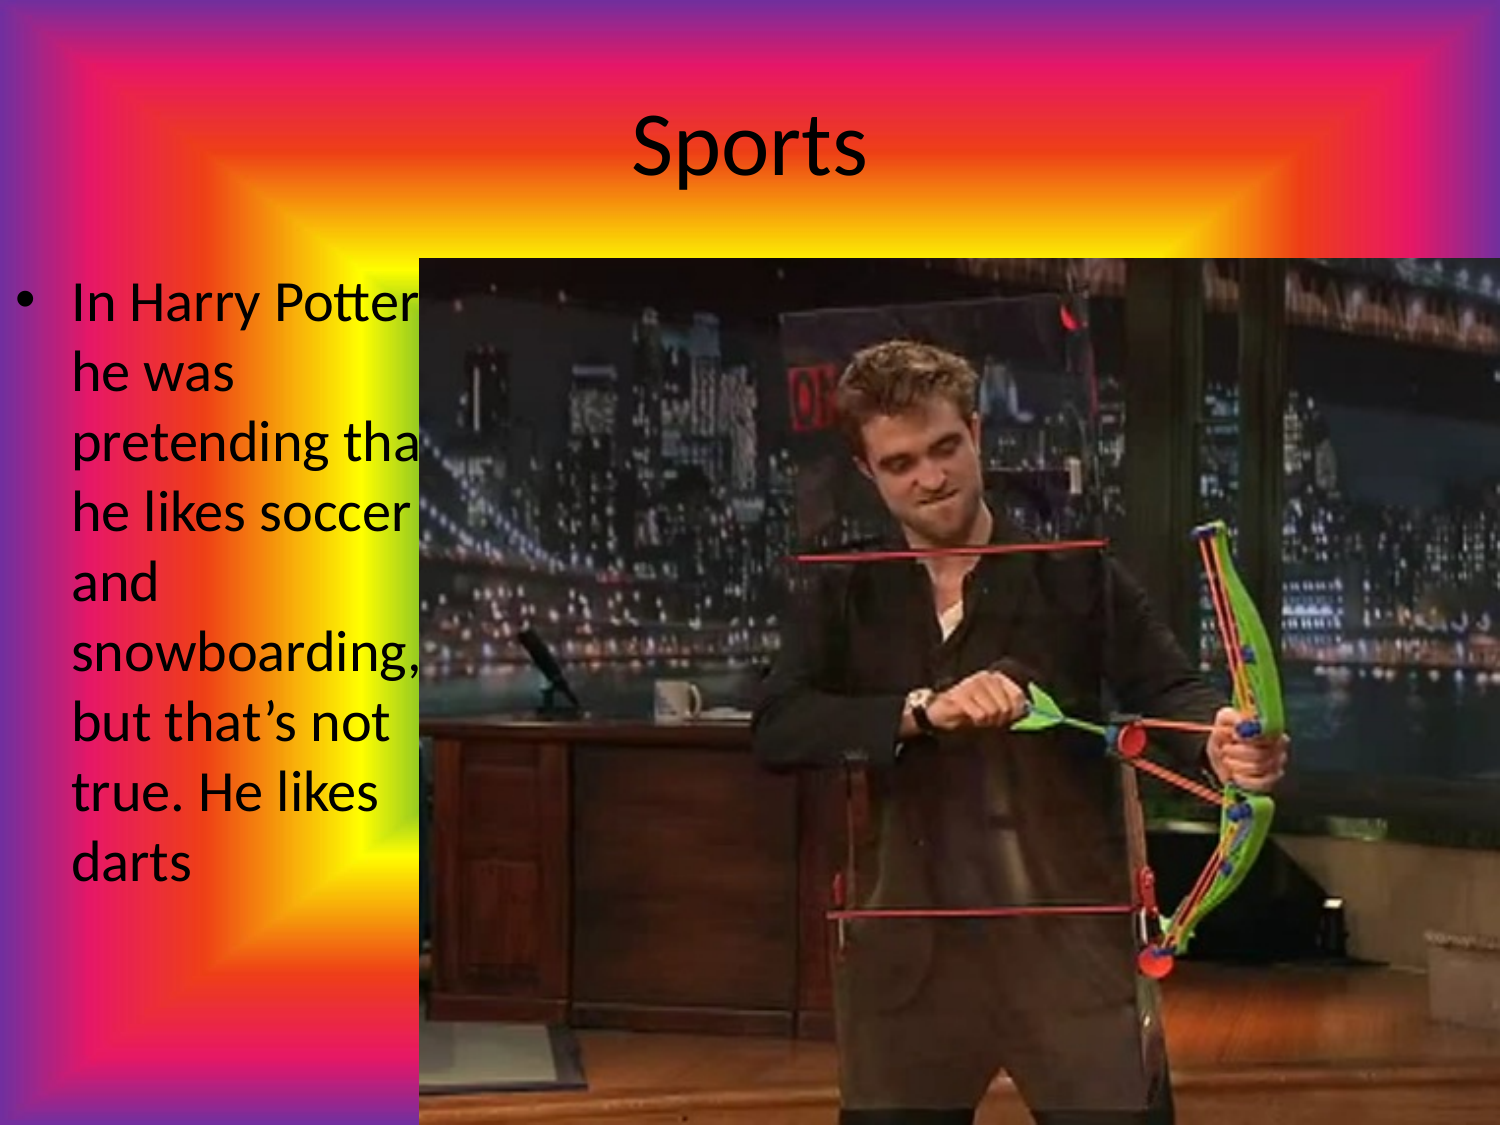

# Sports
In Harry Potter he was pretending that he likes soccer and snowboarding, but that’s not true. He likes darts